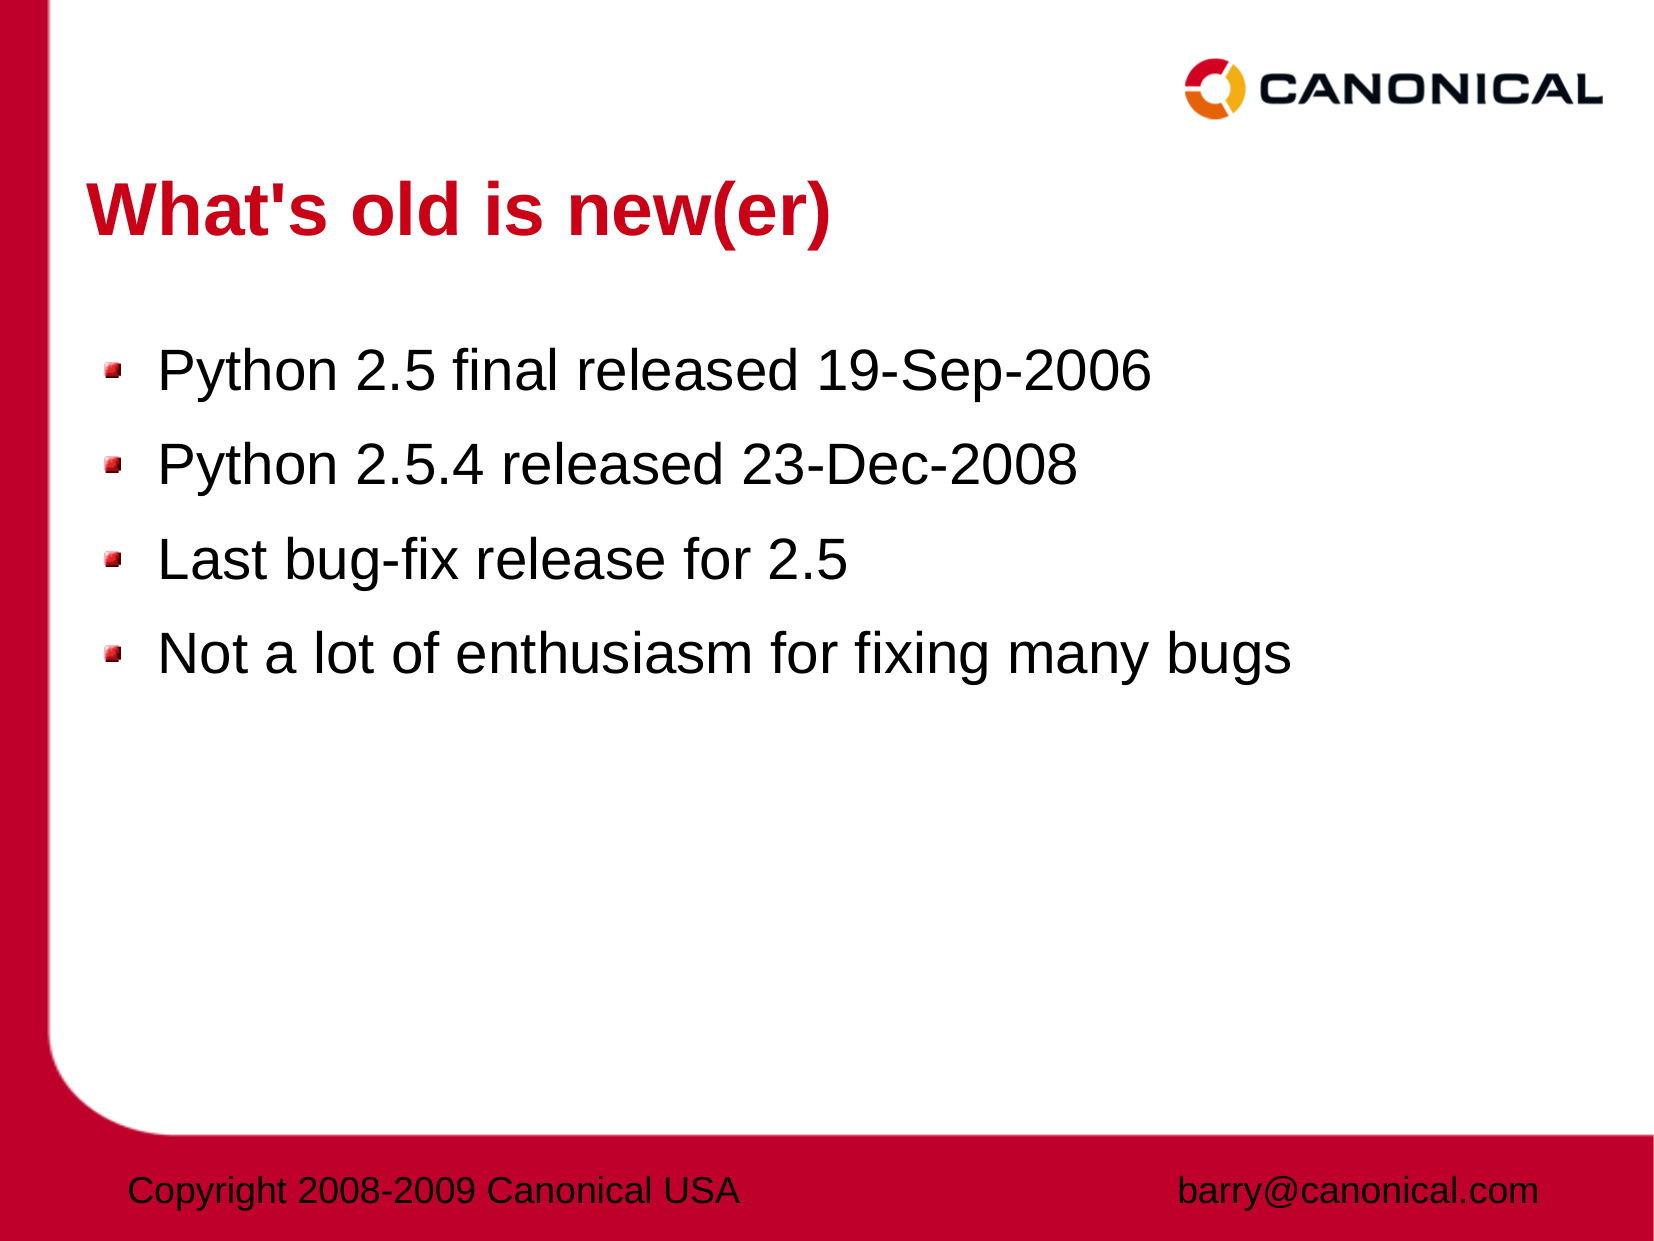

# What's old is new(er)
Python 2.5 final released 19-Sep-2006
Python 2.5.4 released 23-Dec-2008
Last bug-fix release for 2.5
Not a lot of enthusiasm for fixing many bugs